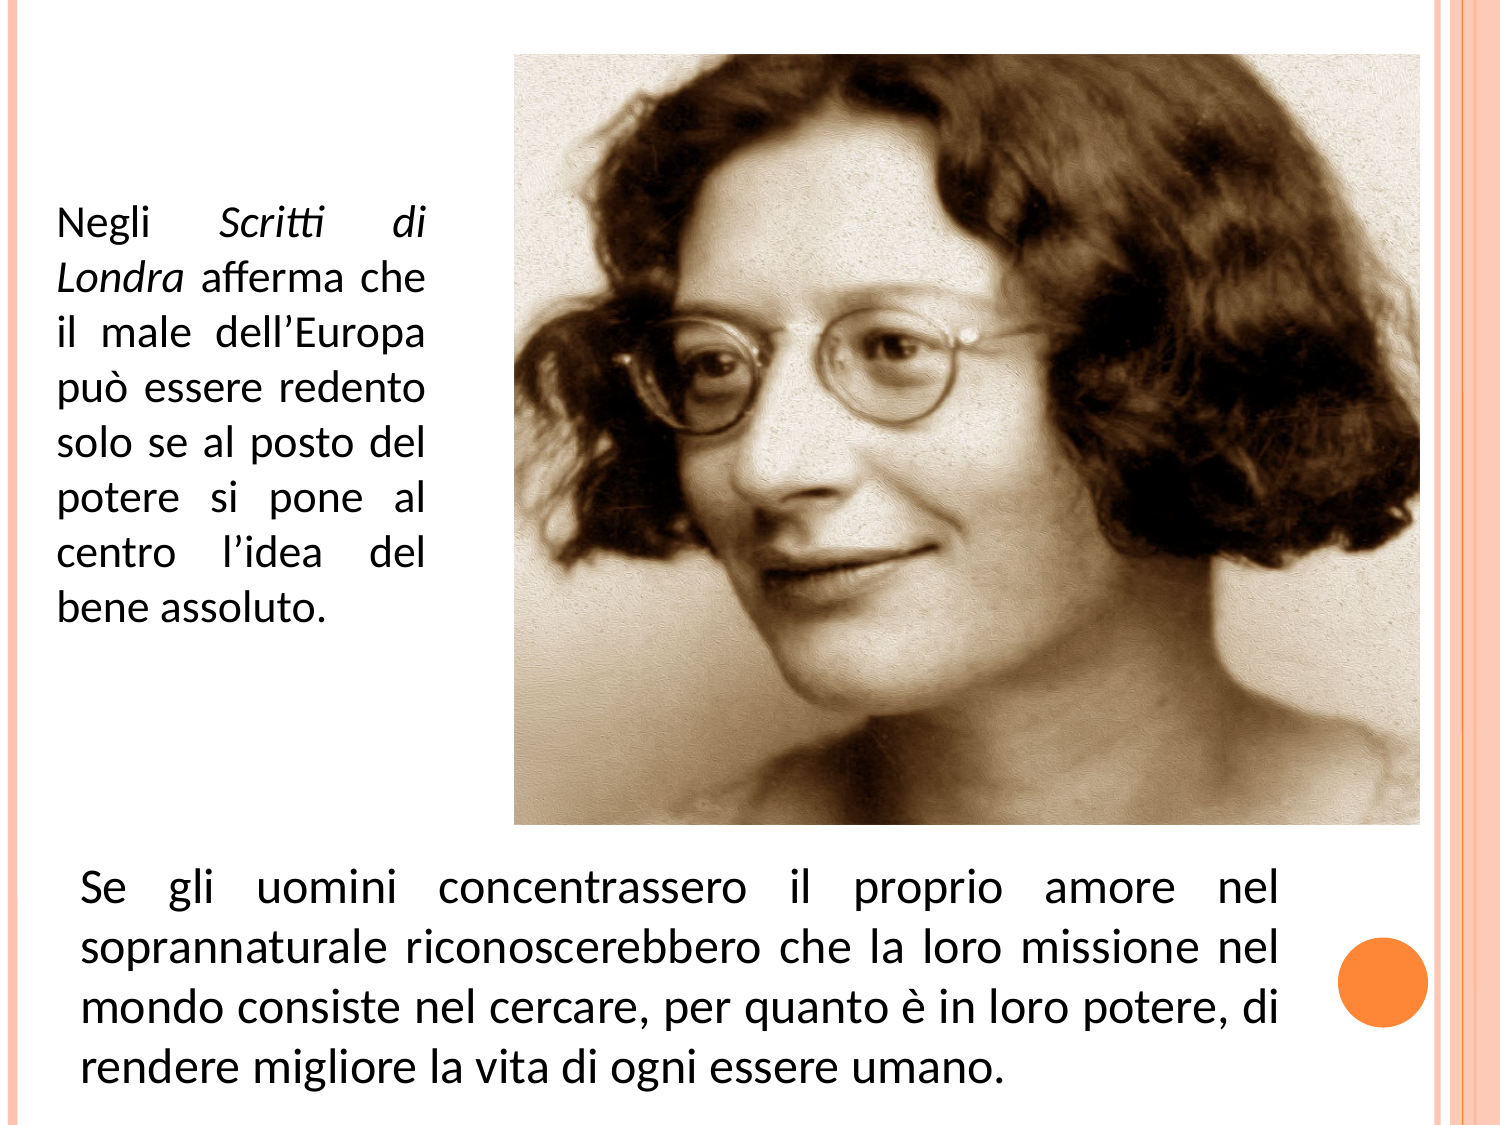

Negli Scritti di Londra afferma che il male dell’Europa può essere redento solo se al posto del potere si pone al centro l’idea del bene assoluto.
Se gli uomini concentrassero il proprio amore nel soprannaturale riconoscerebbero che la loro missione nel mondo consiste nel cercare, per quanto è in loro potere, di rendere migliore la vita di ogni essere umano.